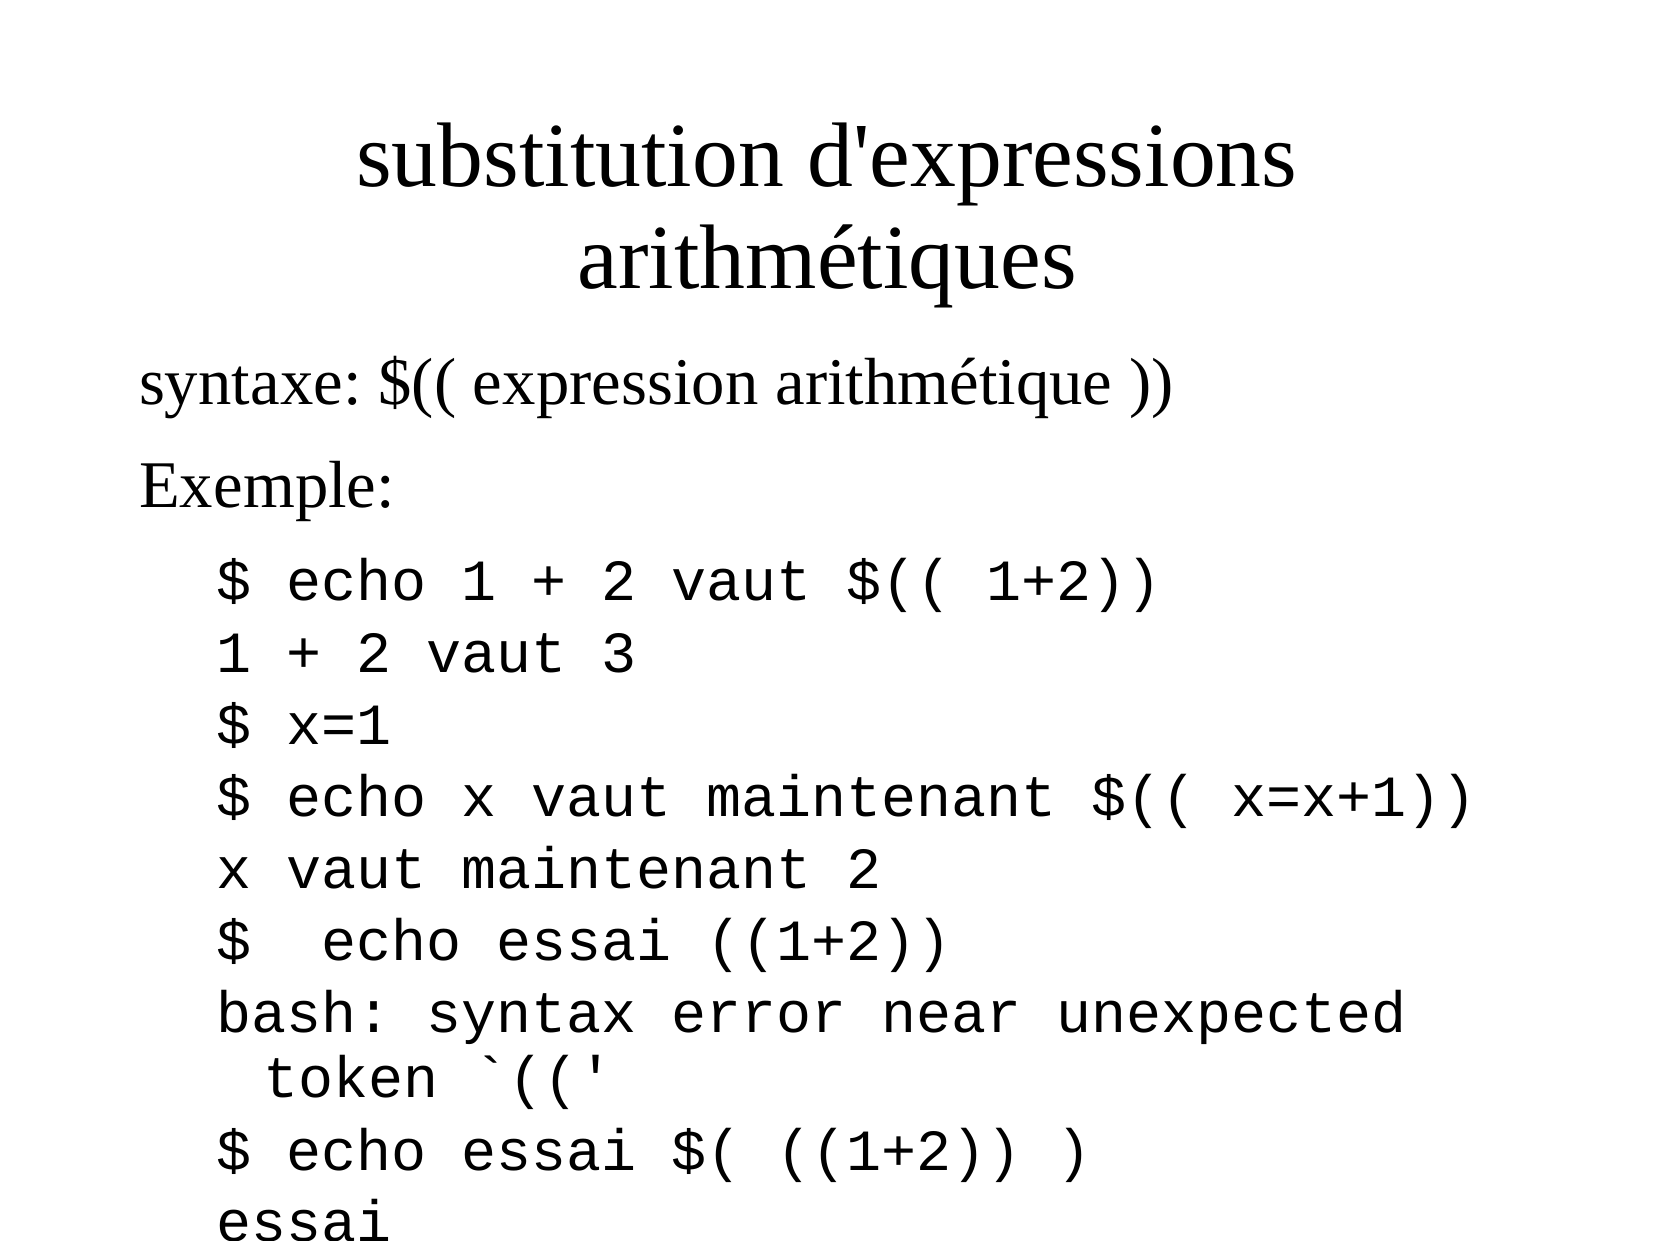

# substitution d'expressions arithmétiques
syntaxe: $(( expression arithmétique ))
Exemple:
$ echo 1 + 2 vaut $(( 1+2))
1 + 2 vaut 3
$ x=1
$ echo x vaut maintenant $(( x=x+1))
x vaut maintenant 2
$ echo essai ((1+2))
bash: syntax error near unexpected token `(('
$ echo essai $( ((1+2)) )
essai